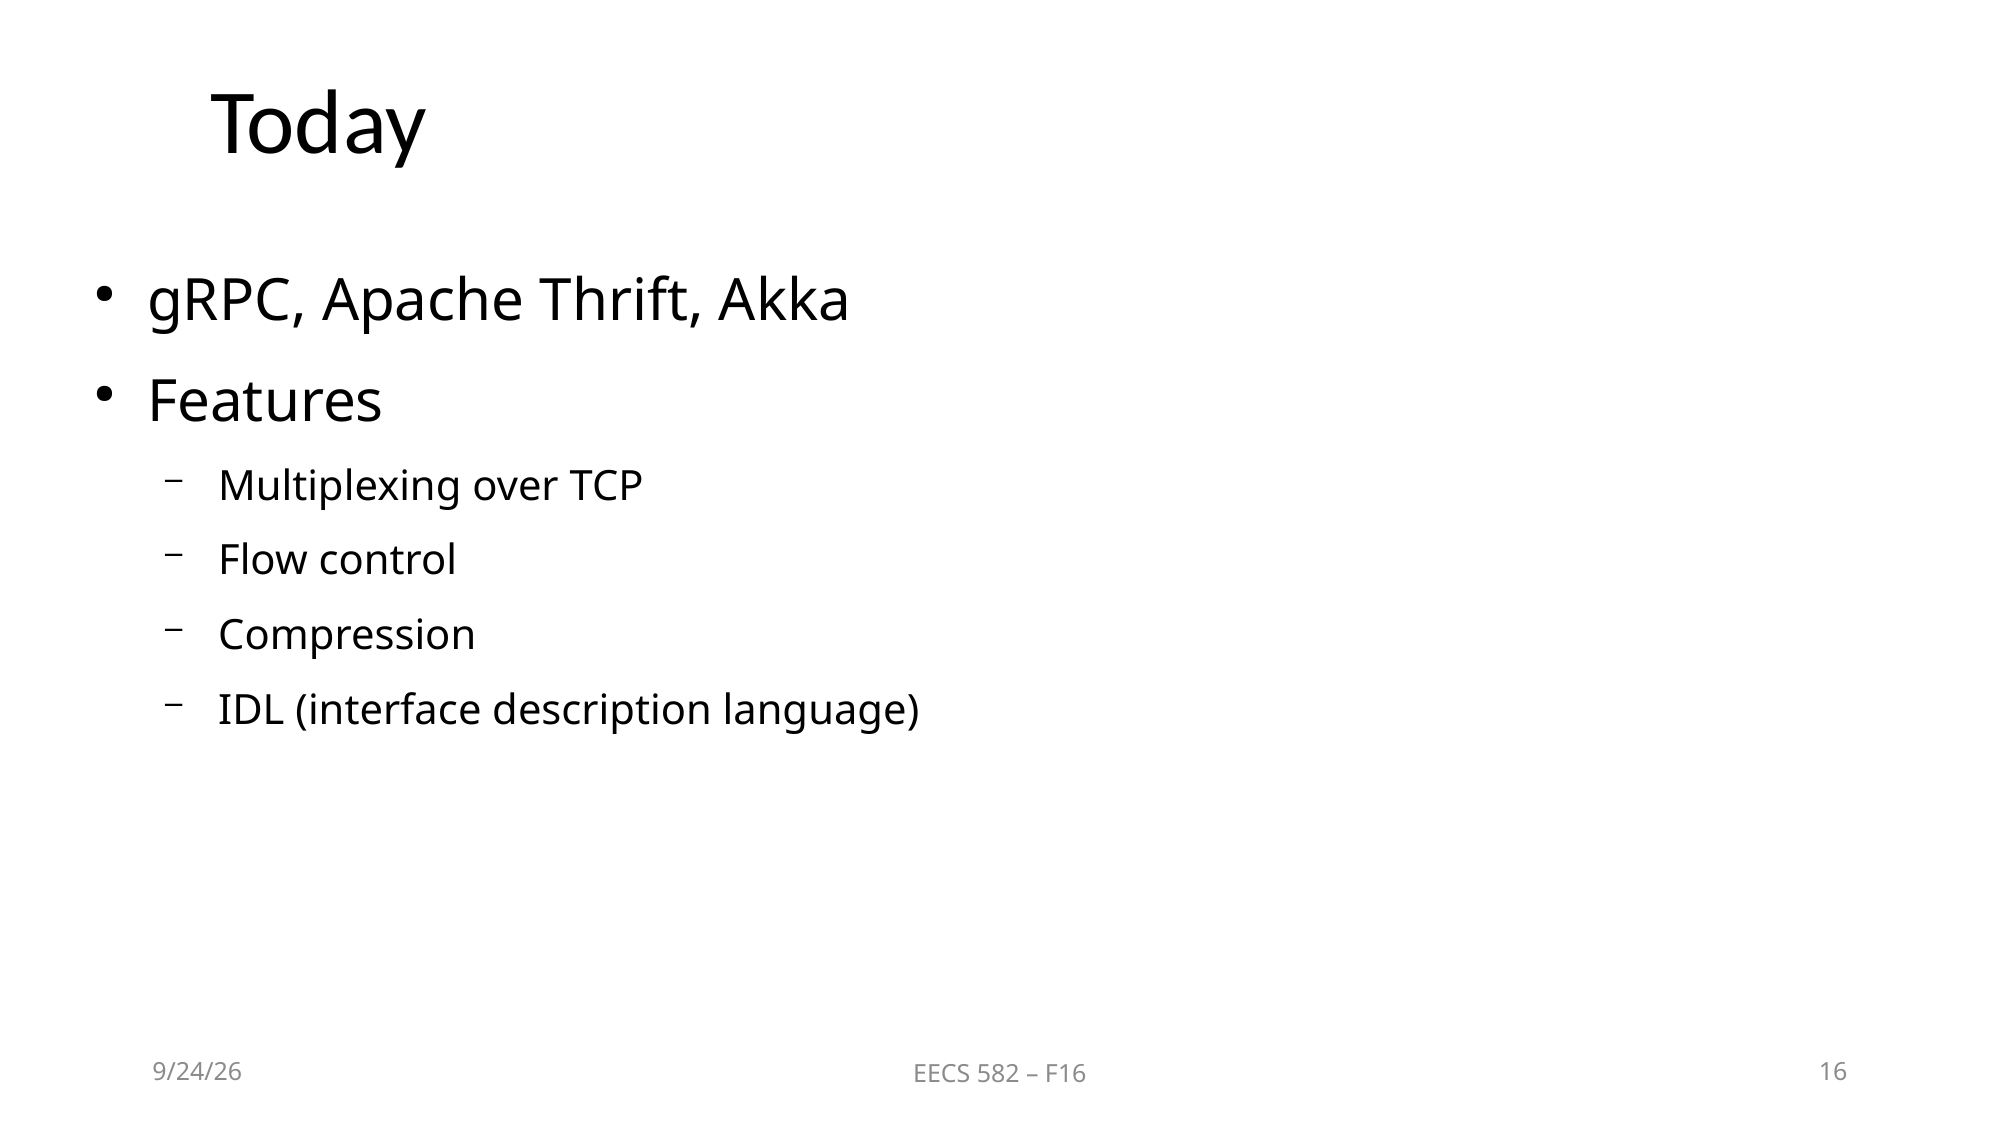

# Today
gRPC, Apache Thrift, Akka
Features
Multiplexing over TCP
Flow control
Compression
IDL (interface description language)
16